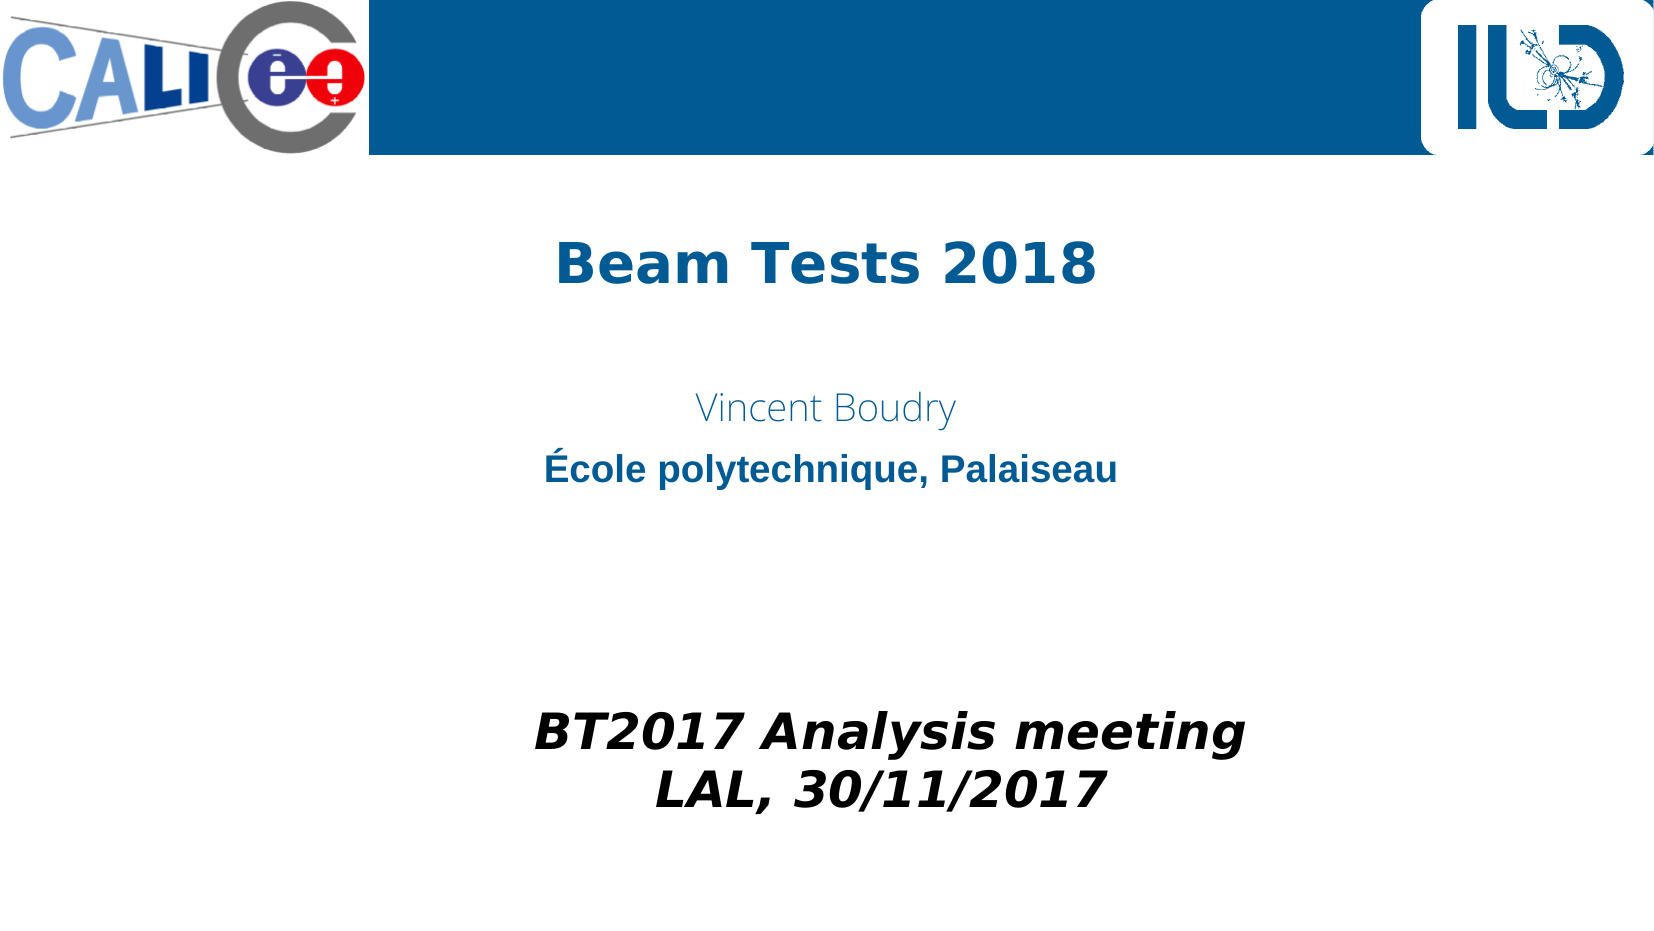

Beam Tests 2018
Vincent Boudry
École polytechnique, Palaiseau
# BT2017 Analysis meeting
LAL, 30/11/2017